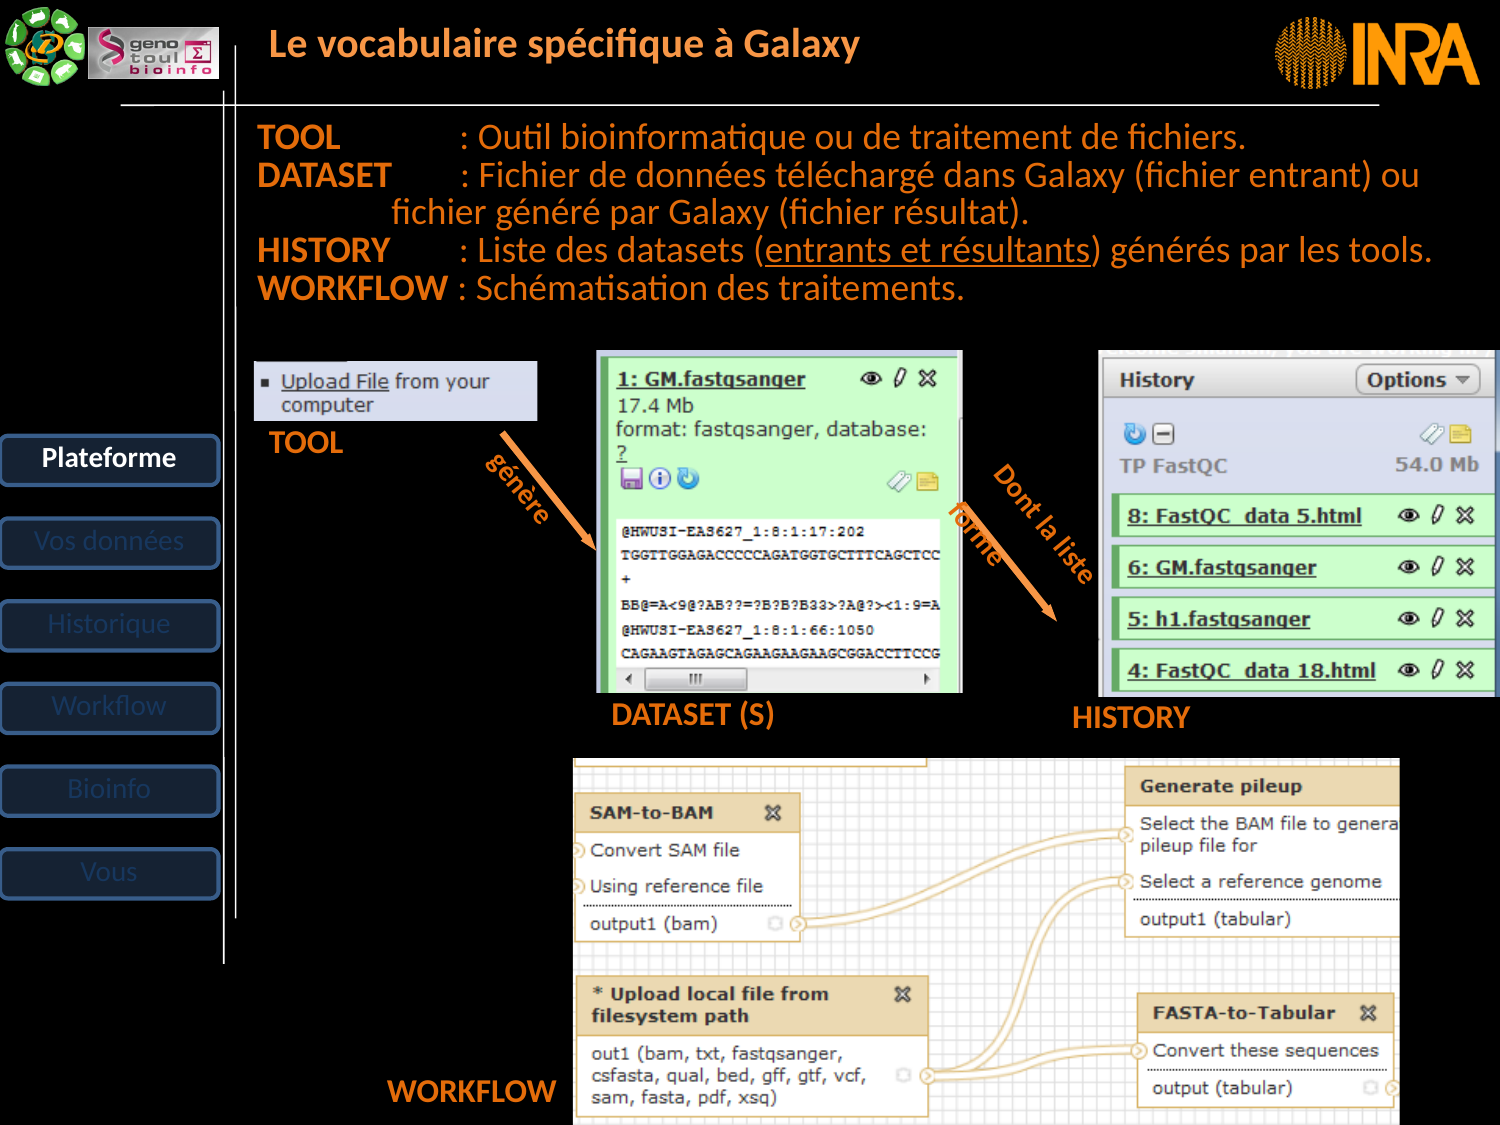

Le vocabulaire spécifique à Galaxy
TOOL : Outil bioinformatique ou de traitement de fichiers.
DATASET : Fichier de données téléchargé dans Galaxy (fichier entrant) ou 	 fichier généré par Galaxy (fichier résultat).
HISTORY : Liste des datasets (entrants et résultants) générés par les tools.
WORKFLOW : Schématisation des traitements.
TOOL
Plateforme
génère
Vos données
Dont la liste
forme
Historique
Workflow
DATASET (S)
HISTORY
Bioinfo
Vous
WORKFLOW